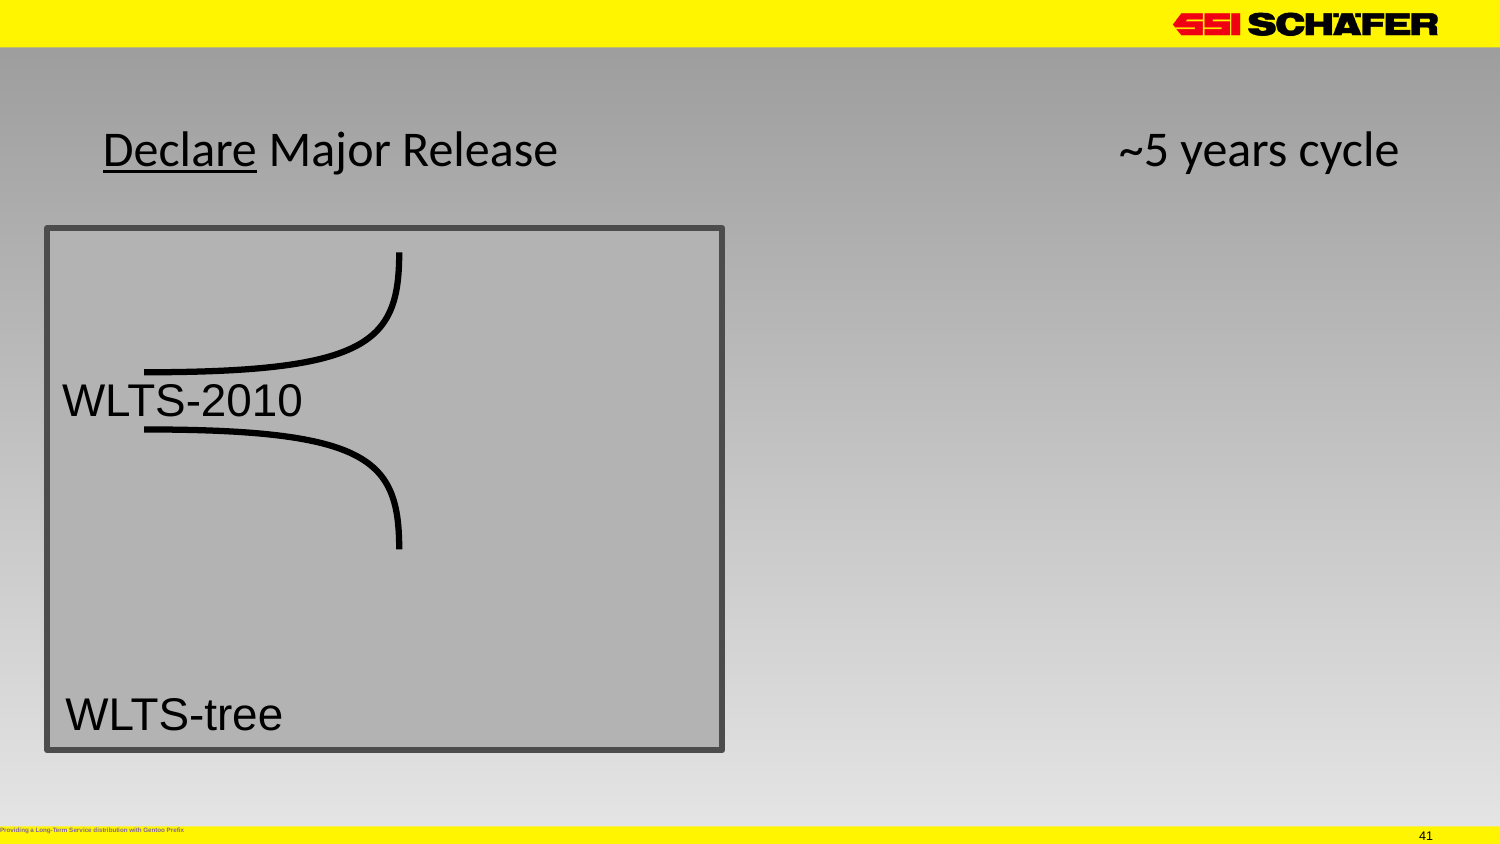

Declare Major Release
~5 years cycle
# WLTS-tree
WLTS-2010
© 2015 SSI Schäfer